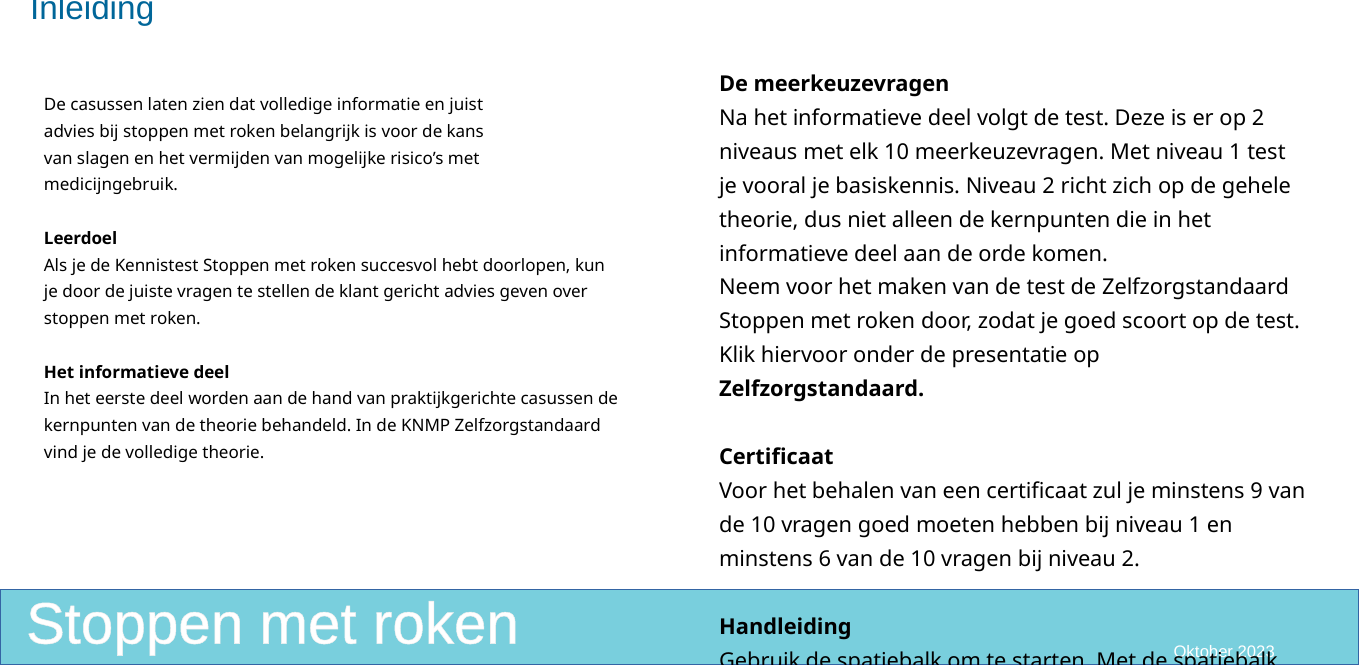

Inleiding
De meerkeuzevragen
Na het informatieve deel volgt de test. Deze is er op 2 niveaus met elk 10 meerkeuzevragen. Met niveau 1 test je vooral je basiskennis. Niveau 2 richt zich op de gehele theorie, dus niet alleen de kernpunten die in het informatieve deel aan de orde komen.
Neem voor het maken van de test de Zelfzorgstandaard Stoppen met roken door, zodat je goed scoort op de test. Klik hiervoor onder de presentatie op Zelfzorgstandaard.
Certificaat
Voor het behalen van een certificaat zul je minstens 9 van de 10 vragen goed moeten hebben bij niveau 1 en minstens 6 van de 10 vragen bij niveau 2.
Handleiding
Gebruik de spatiebalk om te starten. Met de spatiebalk ga je ook naar de volgende pagina in de presentatie. Linksonderaan deze presentatie zie je twee knoppen, omhoog en omlaag, deze kun je ook gebruiken om door de presentatie te lopen.
De casussen laten zien dat volledige informatie en juist
advies bij stoppen met roken belangrijk is voor de kans
van slagen en het vermijden van mogelijke risico’s met
medicijngebruik.
Leerdoel
Als je de Kennistest Stoppen met roken succesvol hebt doorlopen, kun je door de juiste vragen te stellen de klant gericht advies geven over stoppen met roken.
Het informatieve deel
In het eerste deel worden aan de hand van praktijkgerichte casussen de kernpunten van de theorie behandeld. In de KNMP Zelfzorgstandaard vind je de volledige theorie.
# Stoppen met roken
Oktober 2023